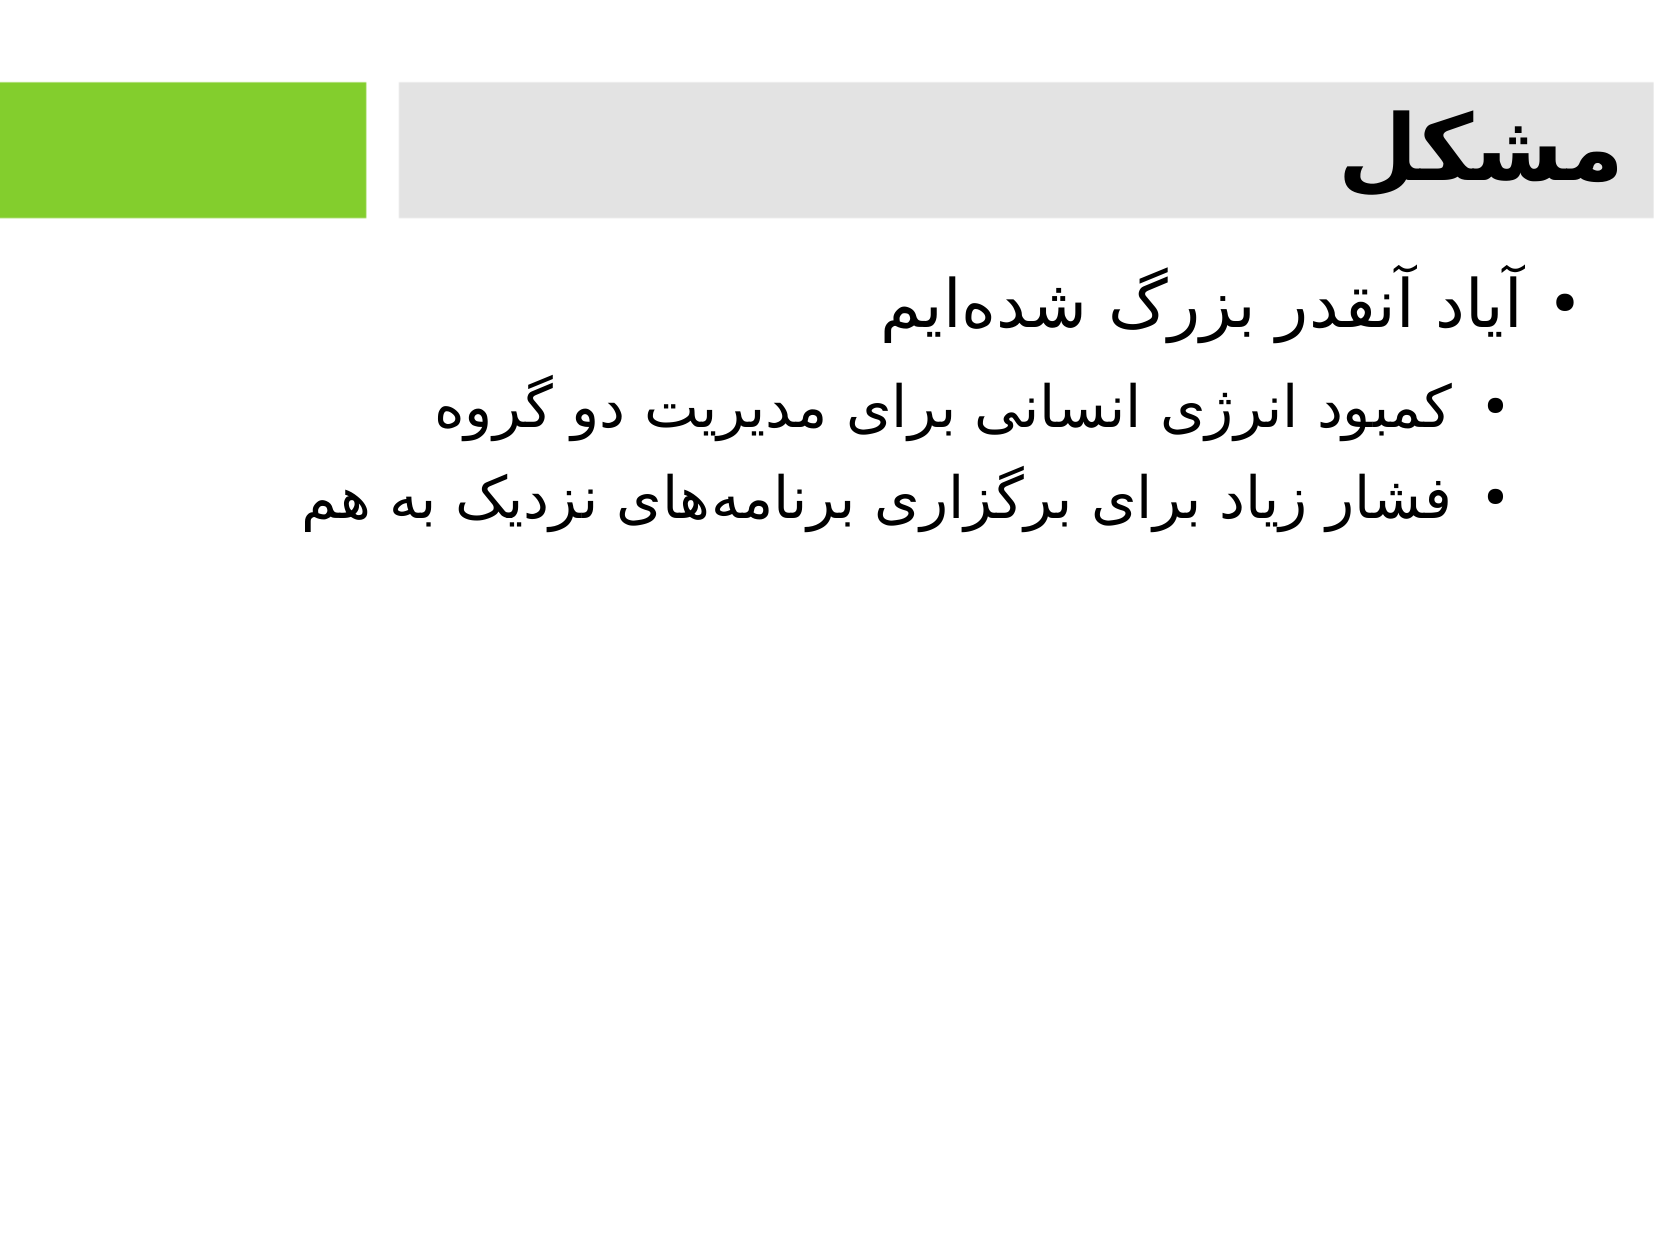

# مشکل
آیاد آنقدر بزرگ شده‌ایم
کمبود انرژی انسانی برای مدیریت دو گروه
فشار زیاد برای برگزاری برنامه‌های نزدیک به هم